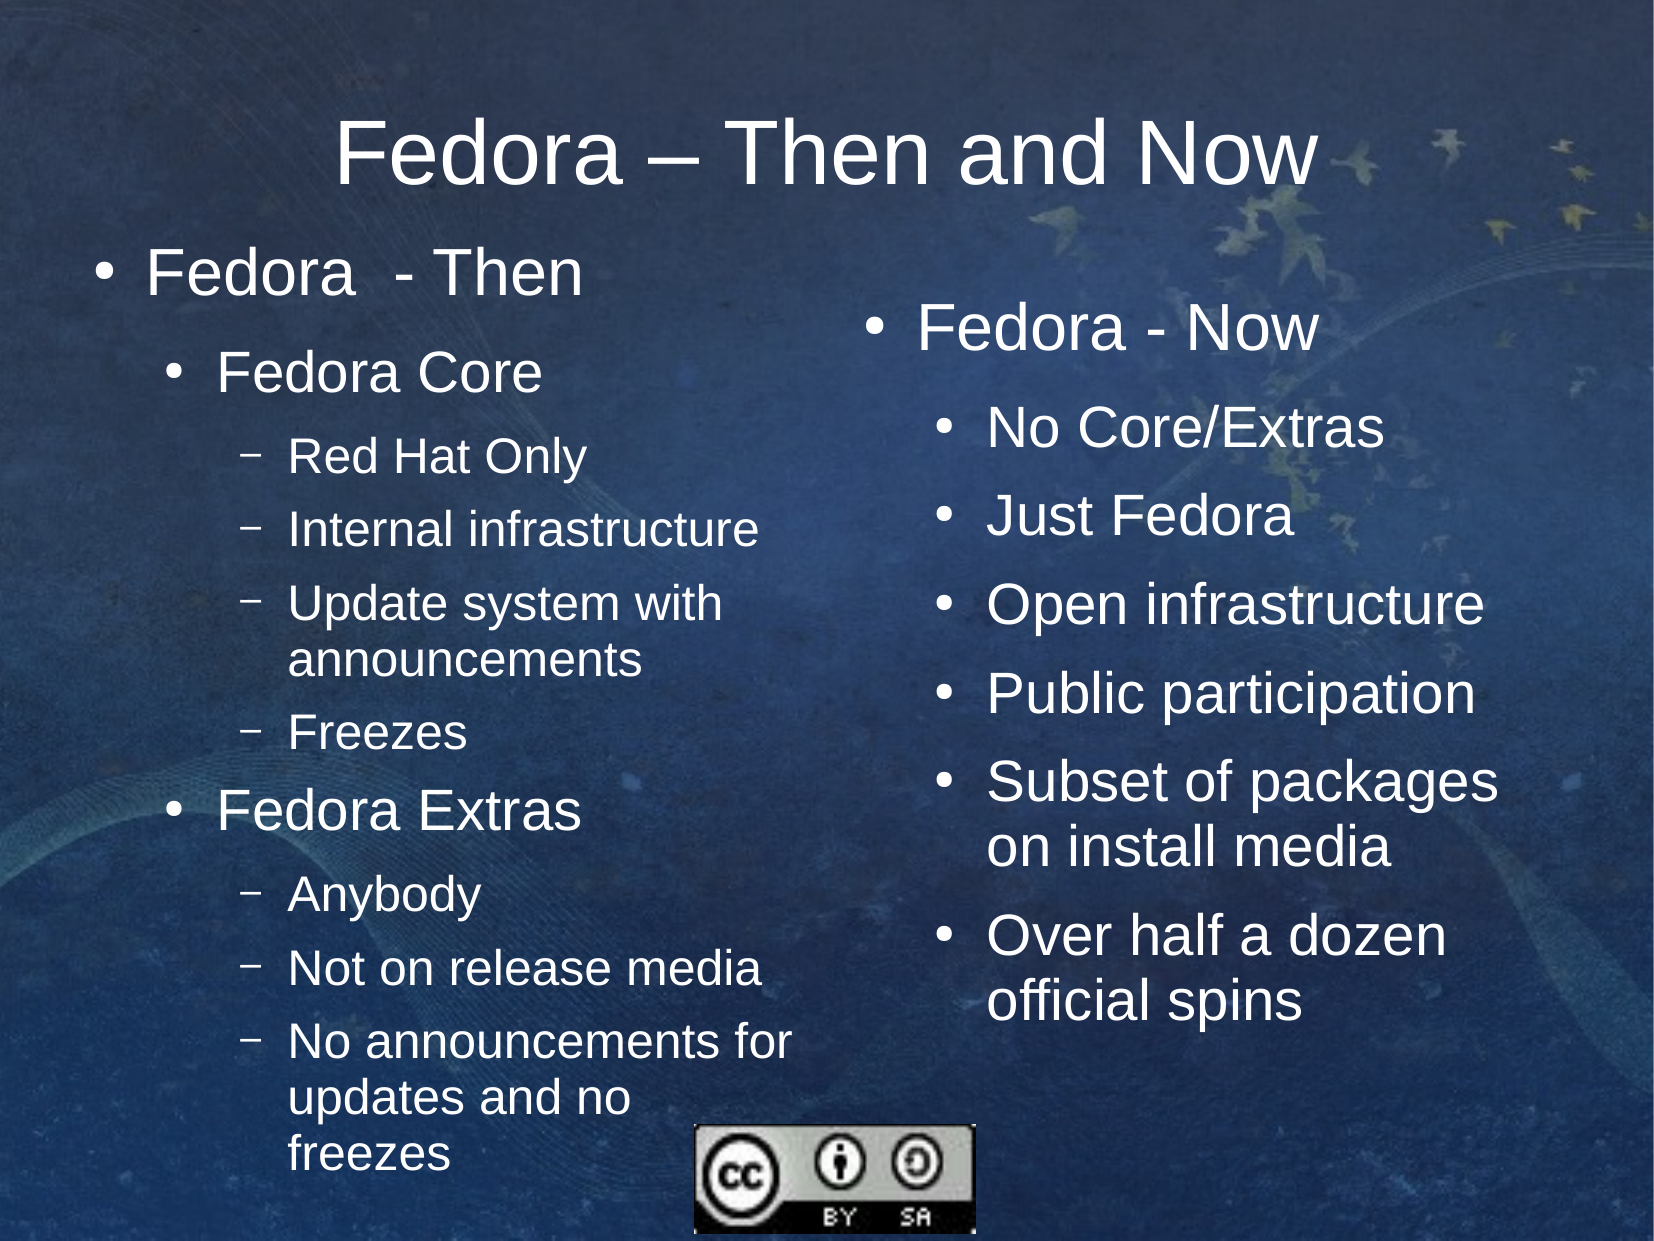

# Fedora – Then and Now
Fedora - Then
Fedora Core
Red Hat Only
Internal infrastructure
Update system with announcements
Freezes
Fedora Extras
Anybody
Not on release media
No announcements for updates and no freezes
Fedora - Now
No Core/Extras
Just Fedora
Open infrastructure
Public participation
Subset of packages on install media
Over half a dozen official spins